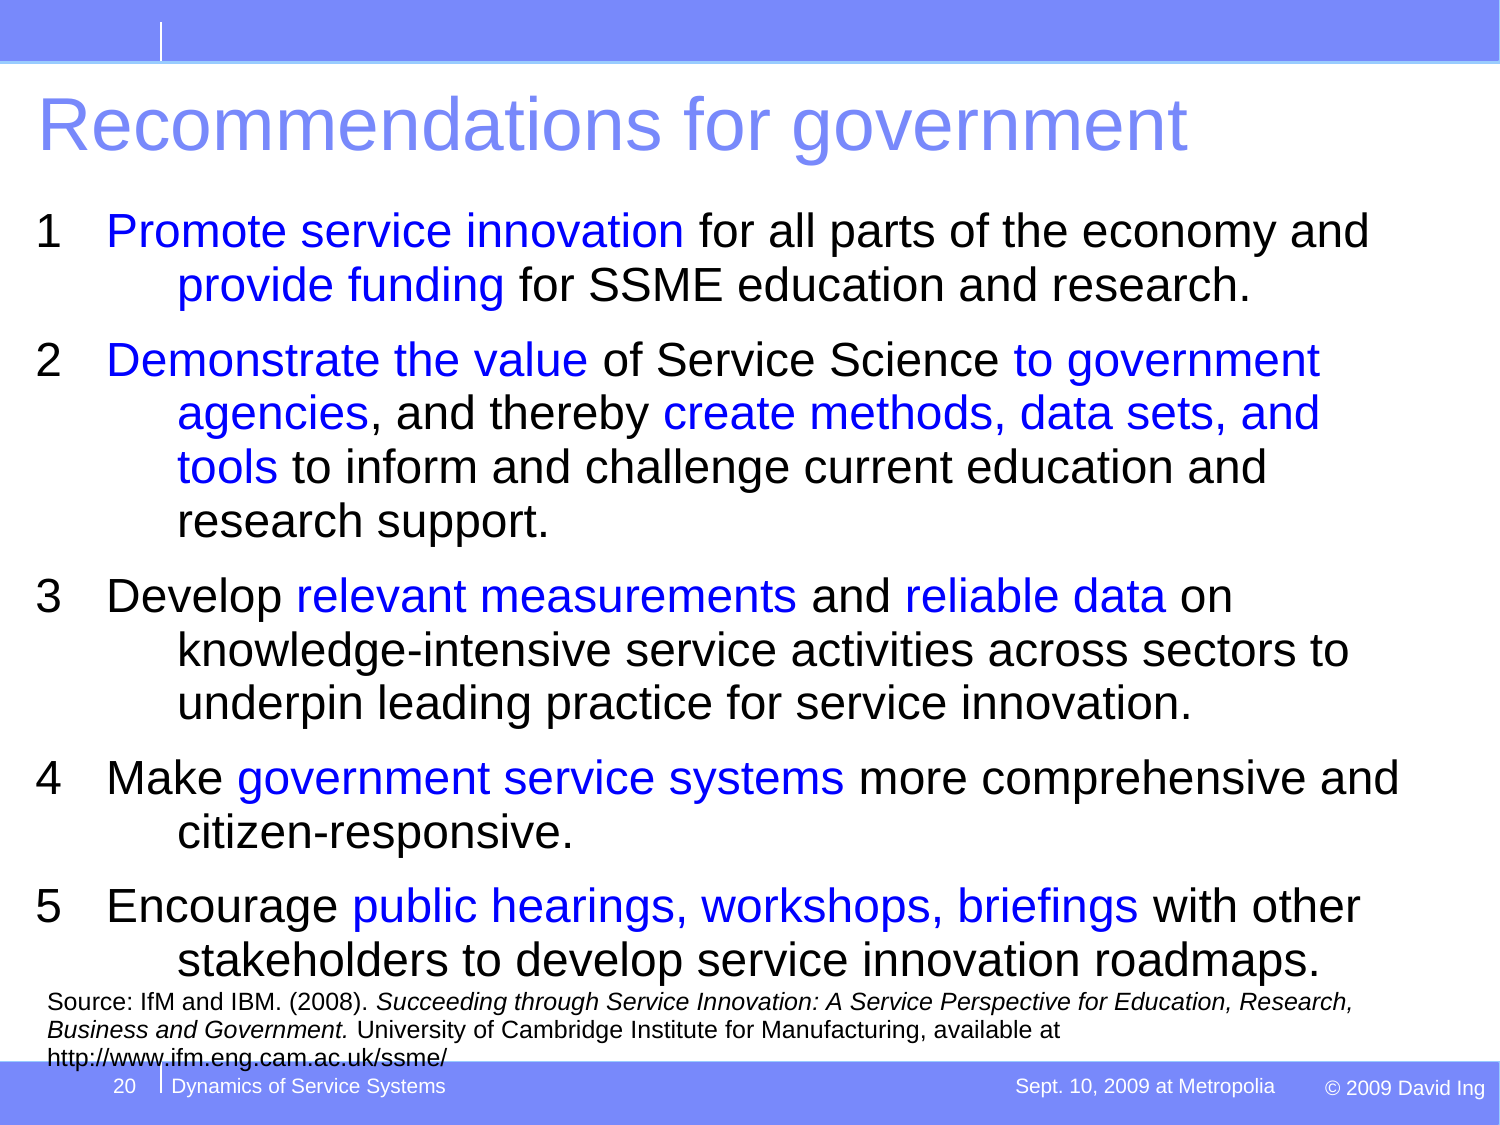

# Recommendations for government
Promote service innovation for all parts of the economy and provide funding for SSME education and research.
Demonstrate the value of Service Science to government agencies, and thereby create methods, data sets, and tools to inform and challenge current education and research support.
Develop relevant measurements and reliable data on knowledge-intensive service activities across sectors to underpin leading practice for service innovation.
Make government service systems more comprehensive and citizen-responsive.
Encourage public hearings, workshops, briefings with other stakeholders to develop service innovation roadmaps.
Source: IfM and IBM. (2008). Succeeding through Service Innovation: A Service Perspective for Education, Research, Business and Government. University of Cambridge Institute for Manufacturing, available at http://www.ifm.eng.cam.ac.uk/ssme/
20
Dynamics of Service Systems
Sept. 10, 2009 at Metropolia